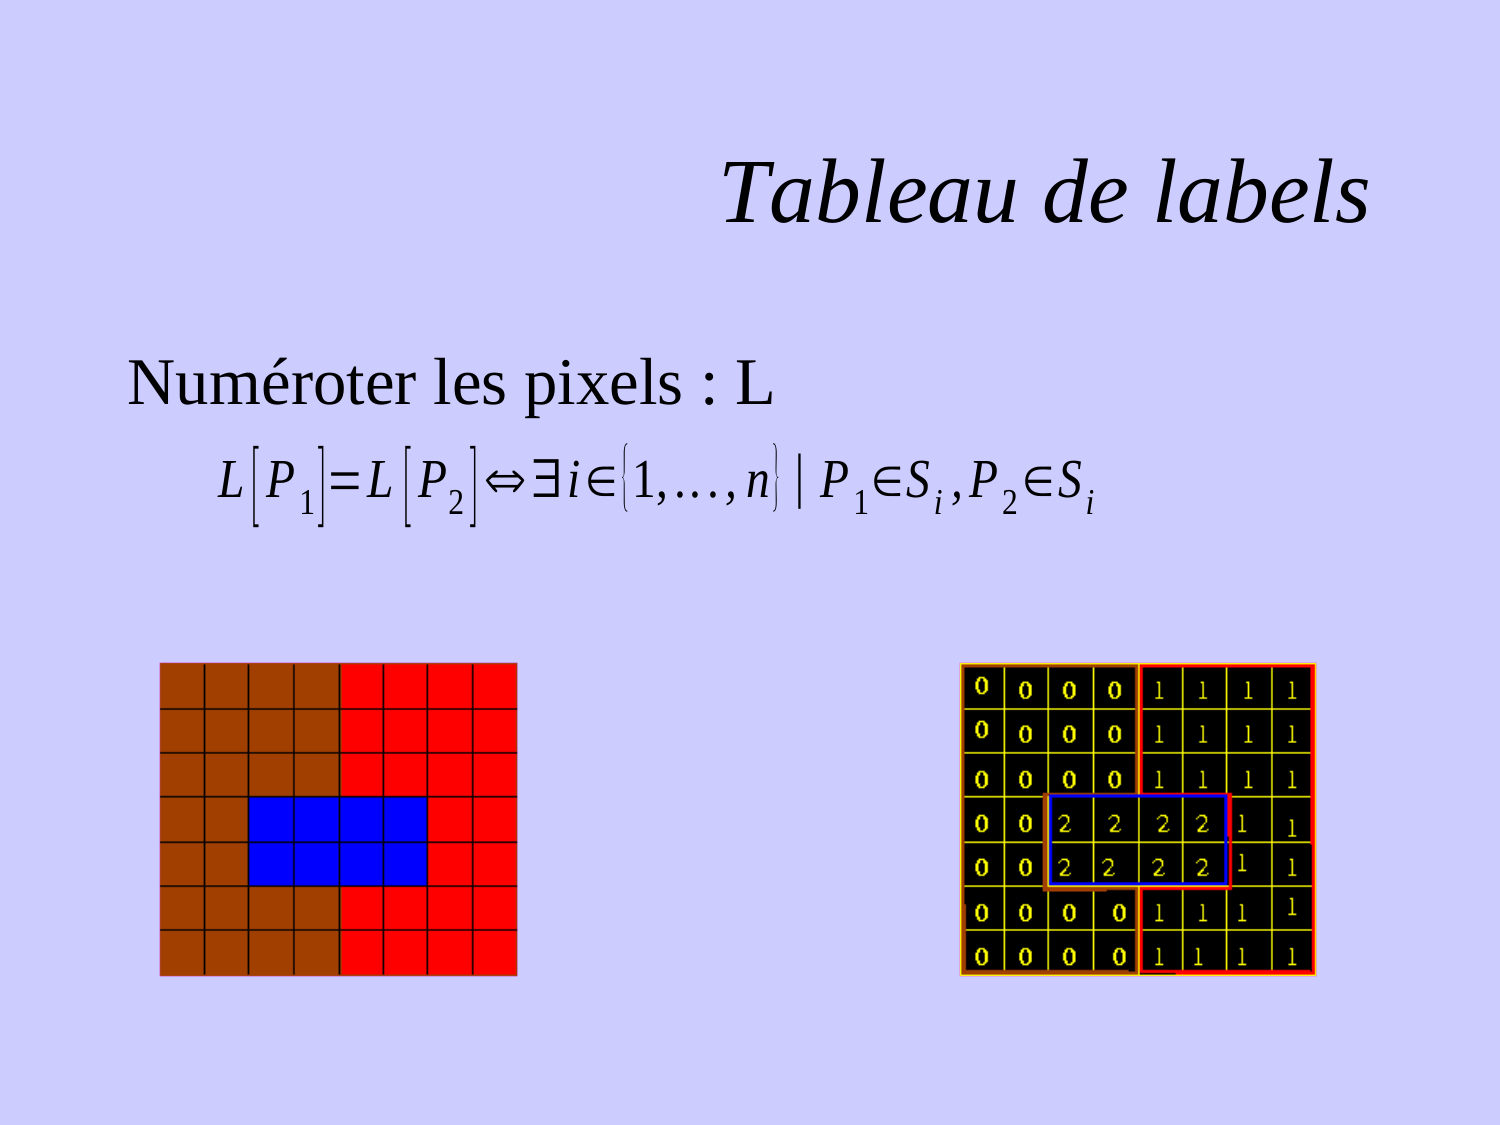

# Tableau de labels
Numéroter les pixels : L